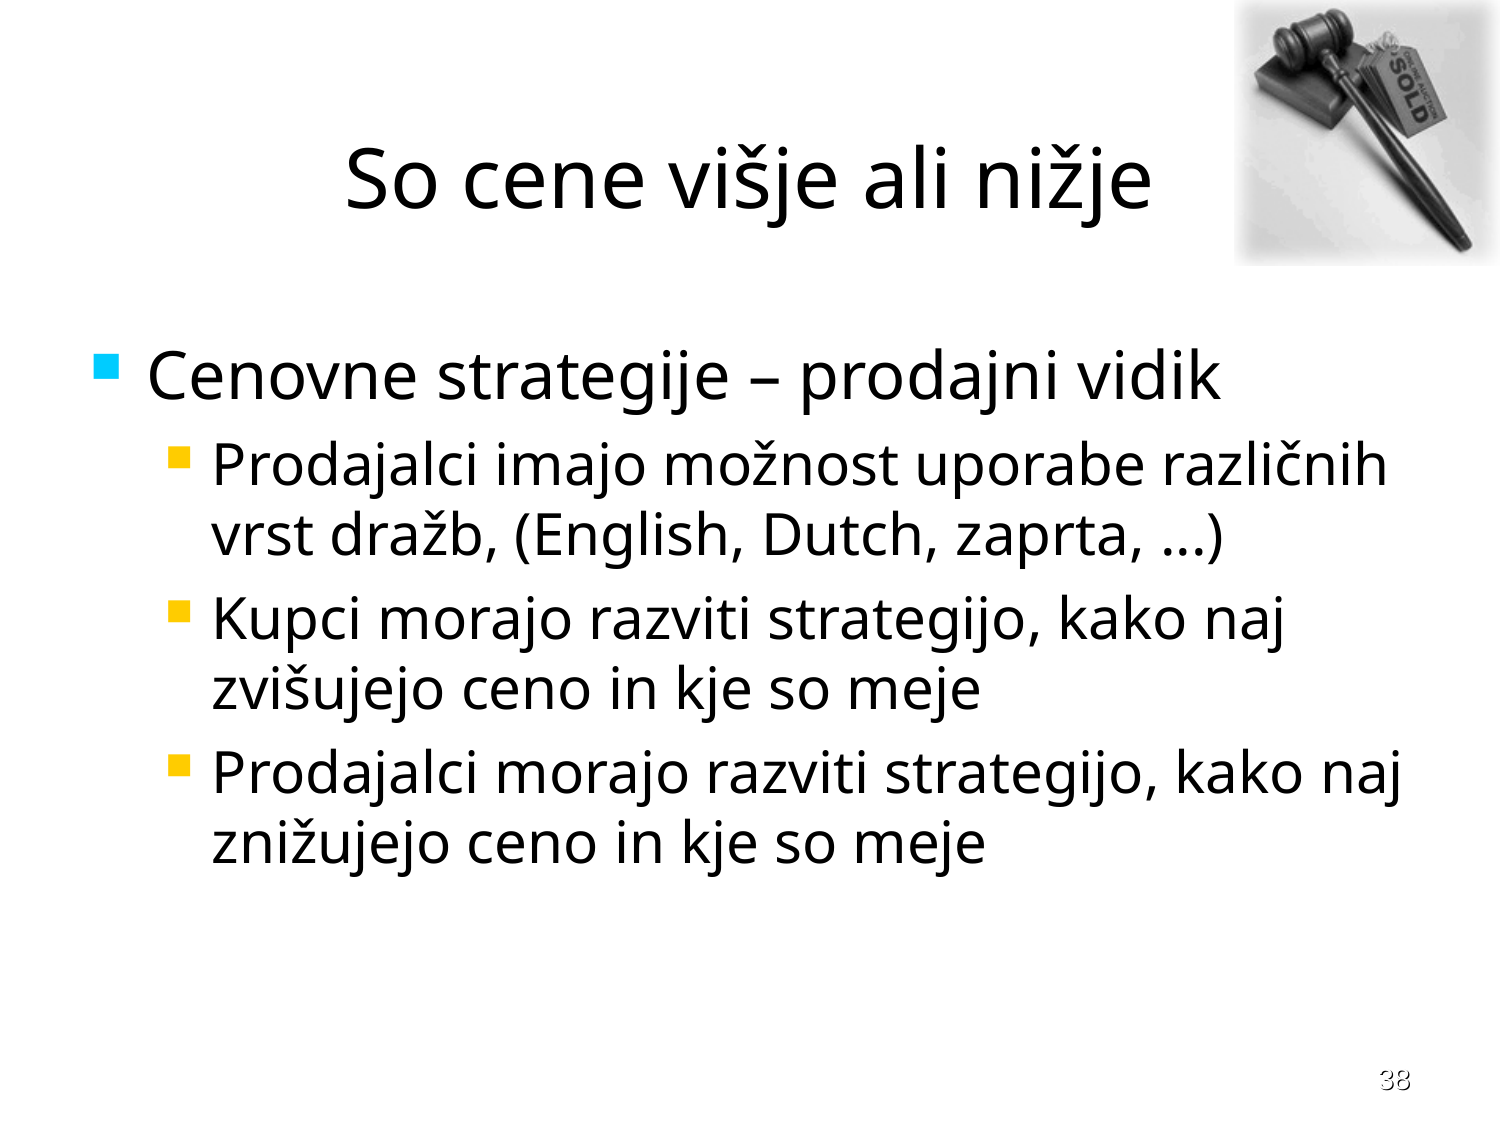

# So cene višje ali nižje
Cenovne strategije – prodajni vidik
Prodajalci imajo možnost uporabe različnih vrst dražb, (English, Dutch, zaprta, ...)
Kupci morajo razviti strategijo, kako naj zvišujejo ceno in kje so meje
Prodajalci morajo razviti strategijo, kako naj znižujejo ceno in kje so meje